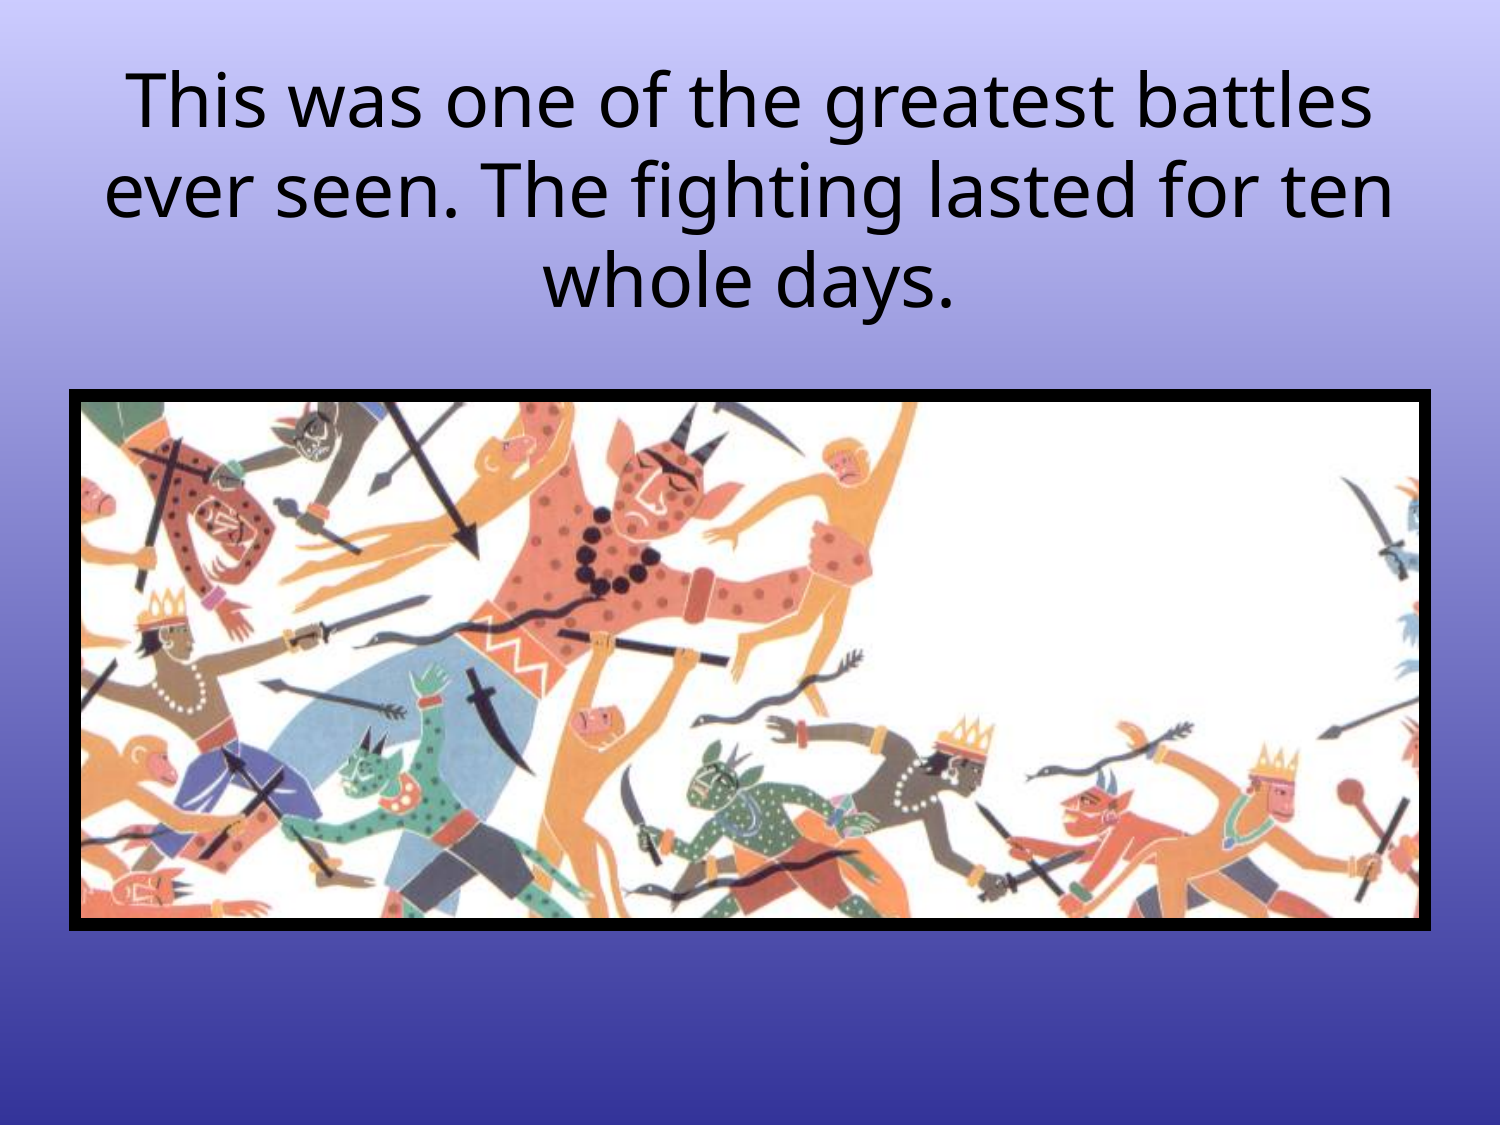

This was one of the greatest battles ever seen. The fighting lasted for ten whole days.